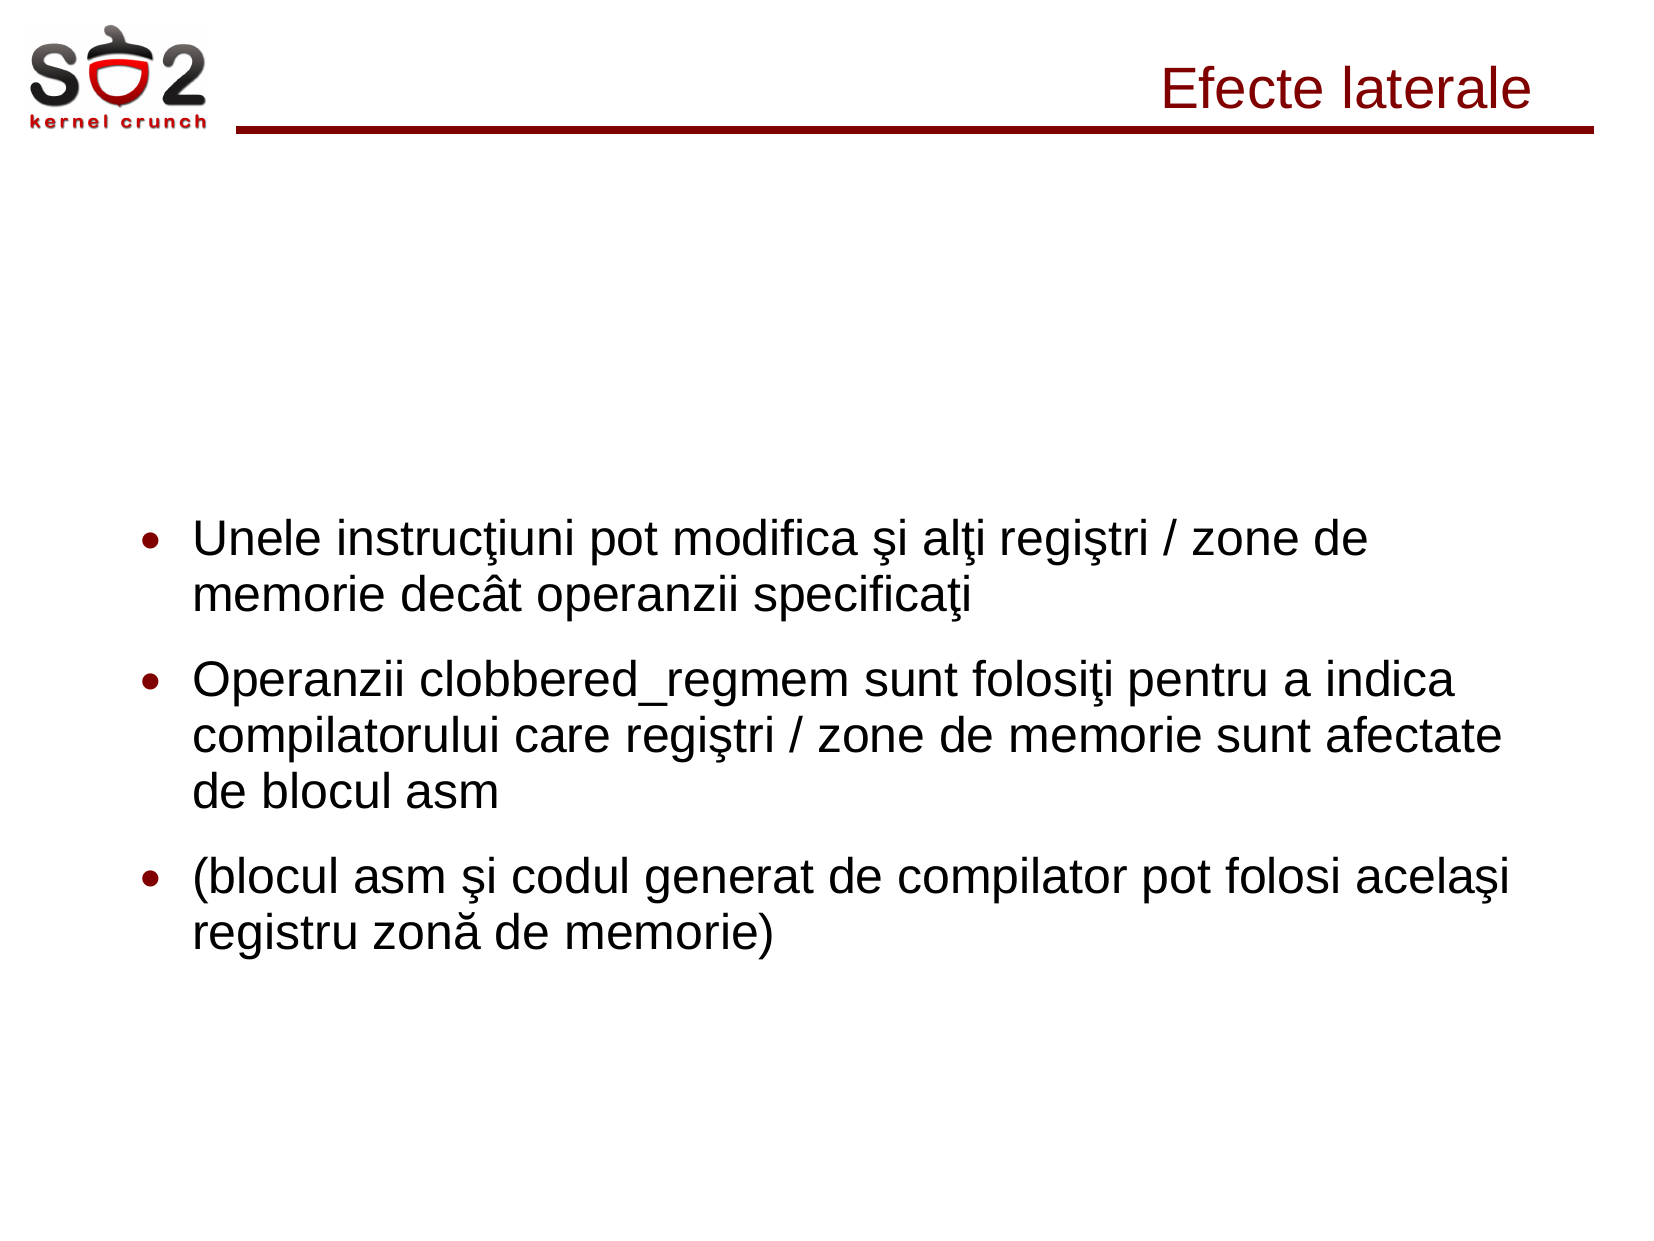

# Efecte laterale
Unele instrucţiuni pot modifica şi alţi regiştri / zone de memorie decât operanzii specificaţi
Operanzii clobbered_regmem sunt folosiţi pentru a indica compilatorului care regiştri / zone de memorie sunt afectate de blocul asm
(blocul asm şi codul generat de compilator pot folosi acelaşi registru zonă de memorie)